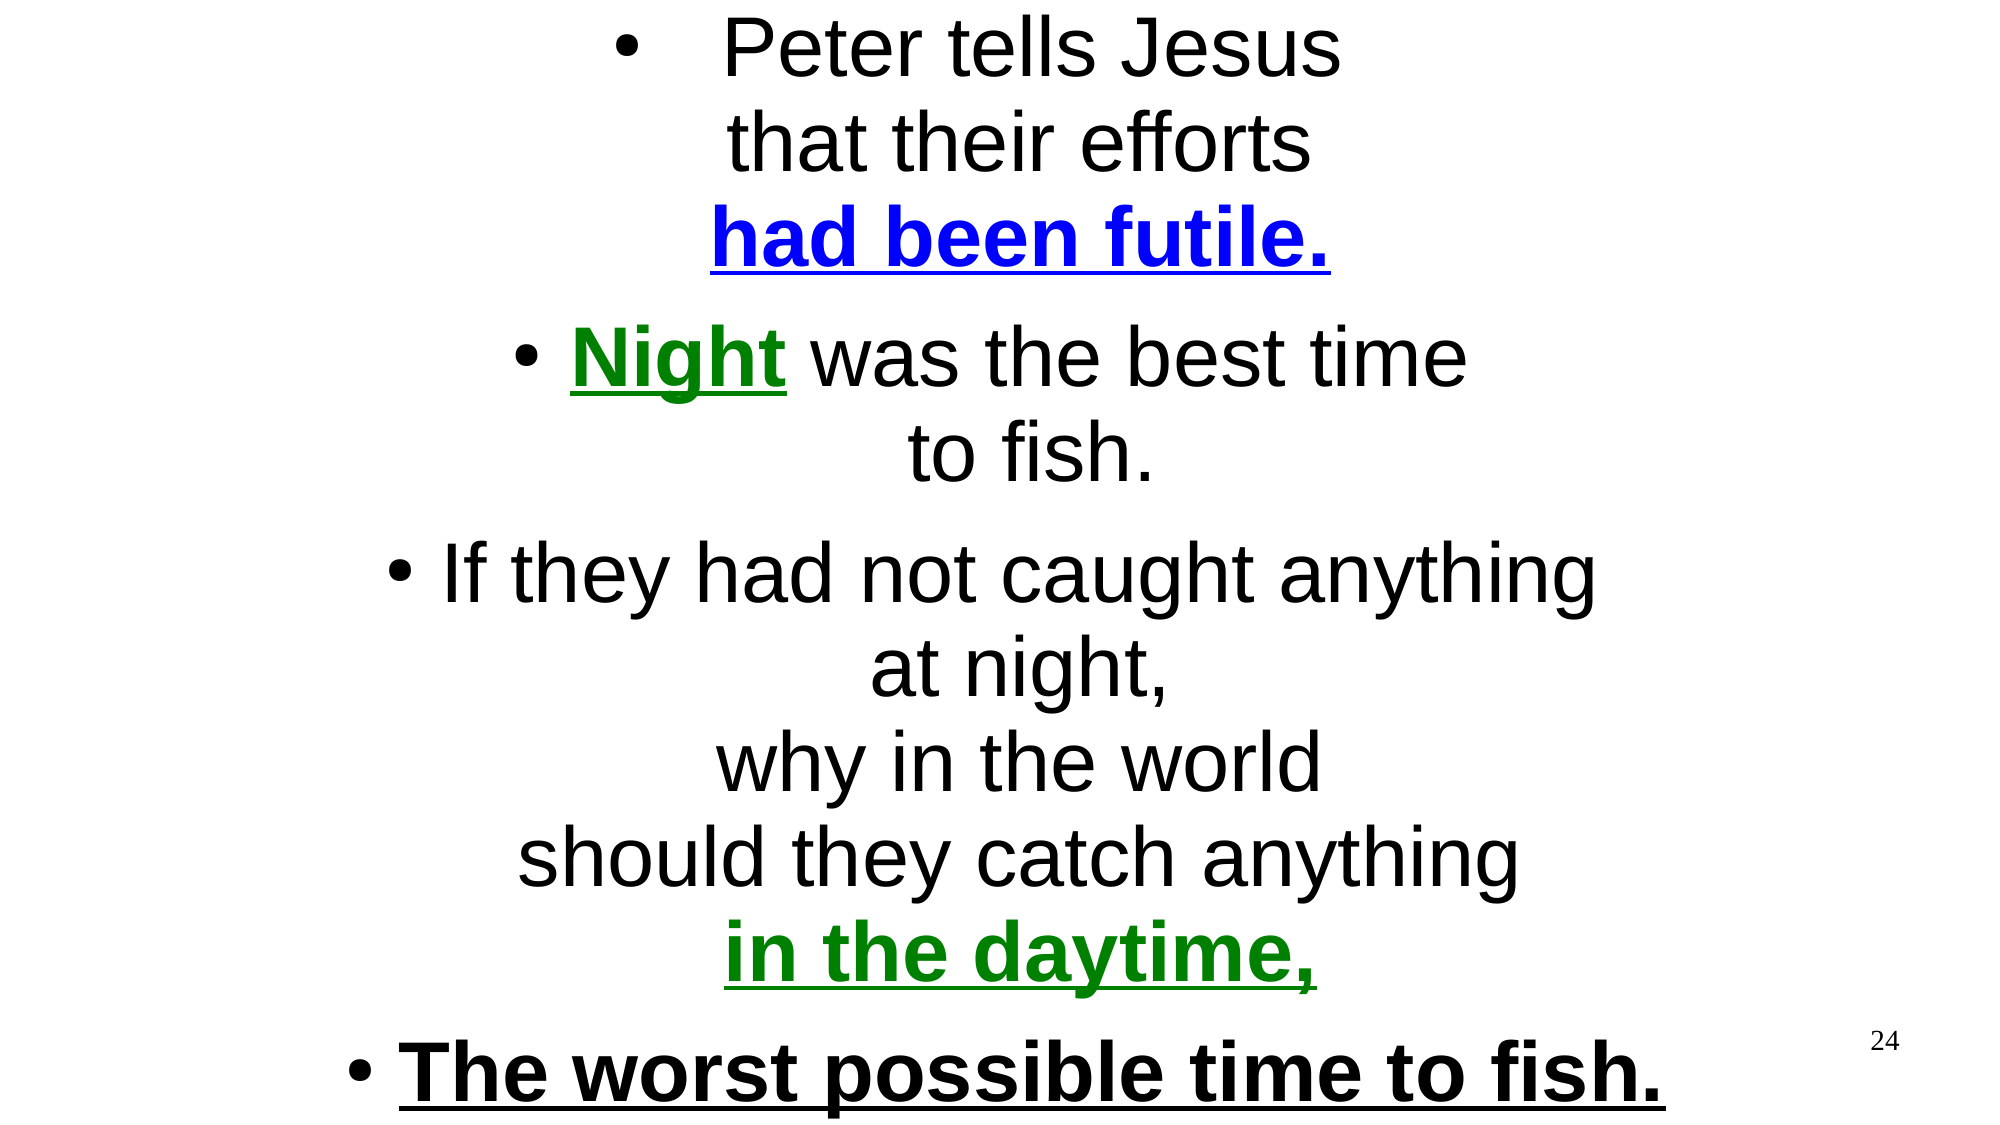

# Peter tells Jesus that their efforts had been futile.
Night was the best time
to fish.
If they had not caught anything
at night,
why in the world
should they catch anything
in the daytime,
The worst possible time to fish.
24